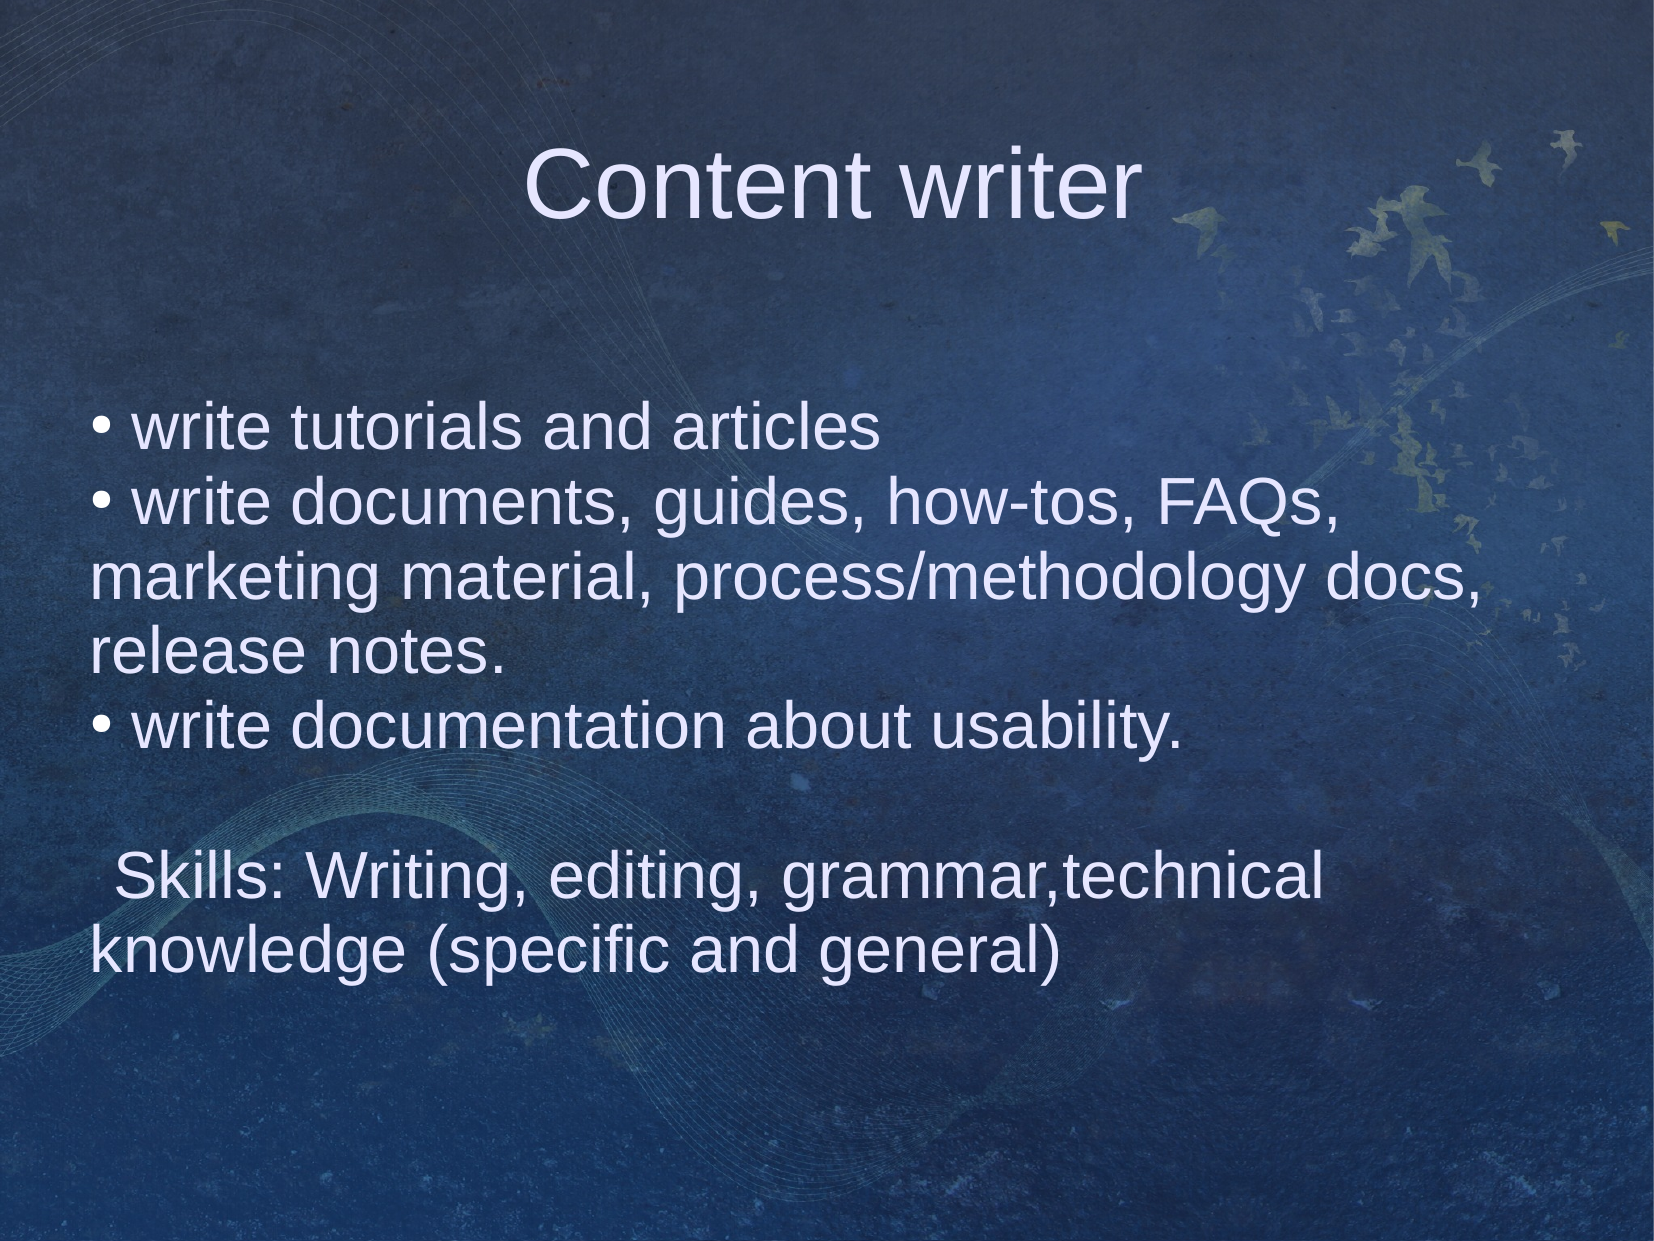

# Content writer
 write tutorials and articles
 write documents, guides, how-tos, FAQs, marketing material, process/methodology docs, release notes.
 write documentation about usability.
Skills: Writing, editing, grammar,technical knowledge (specific and general)